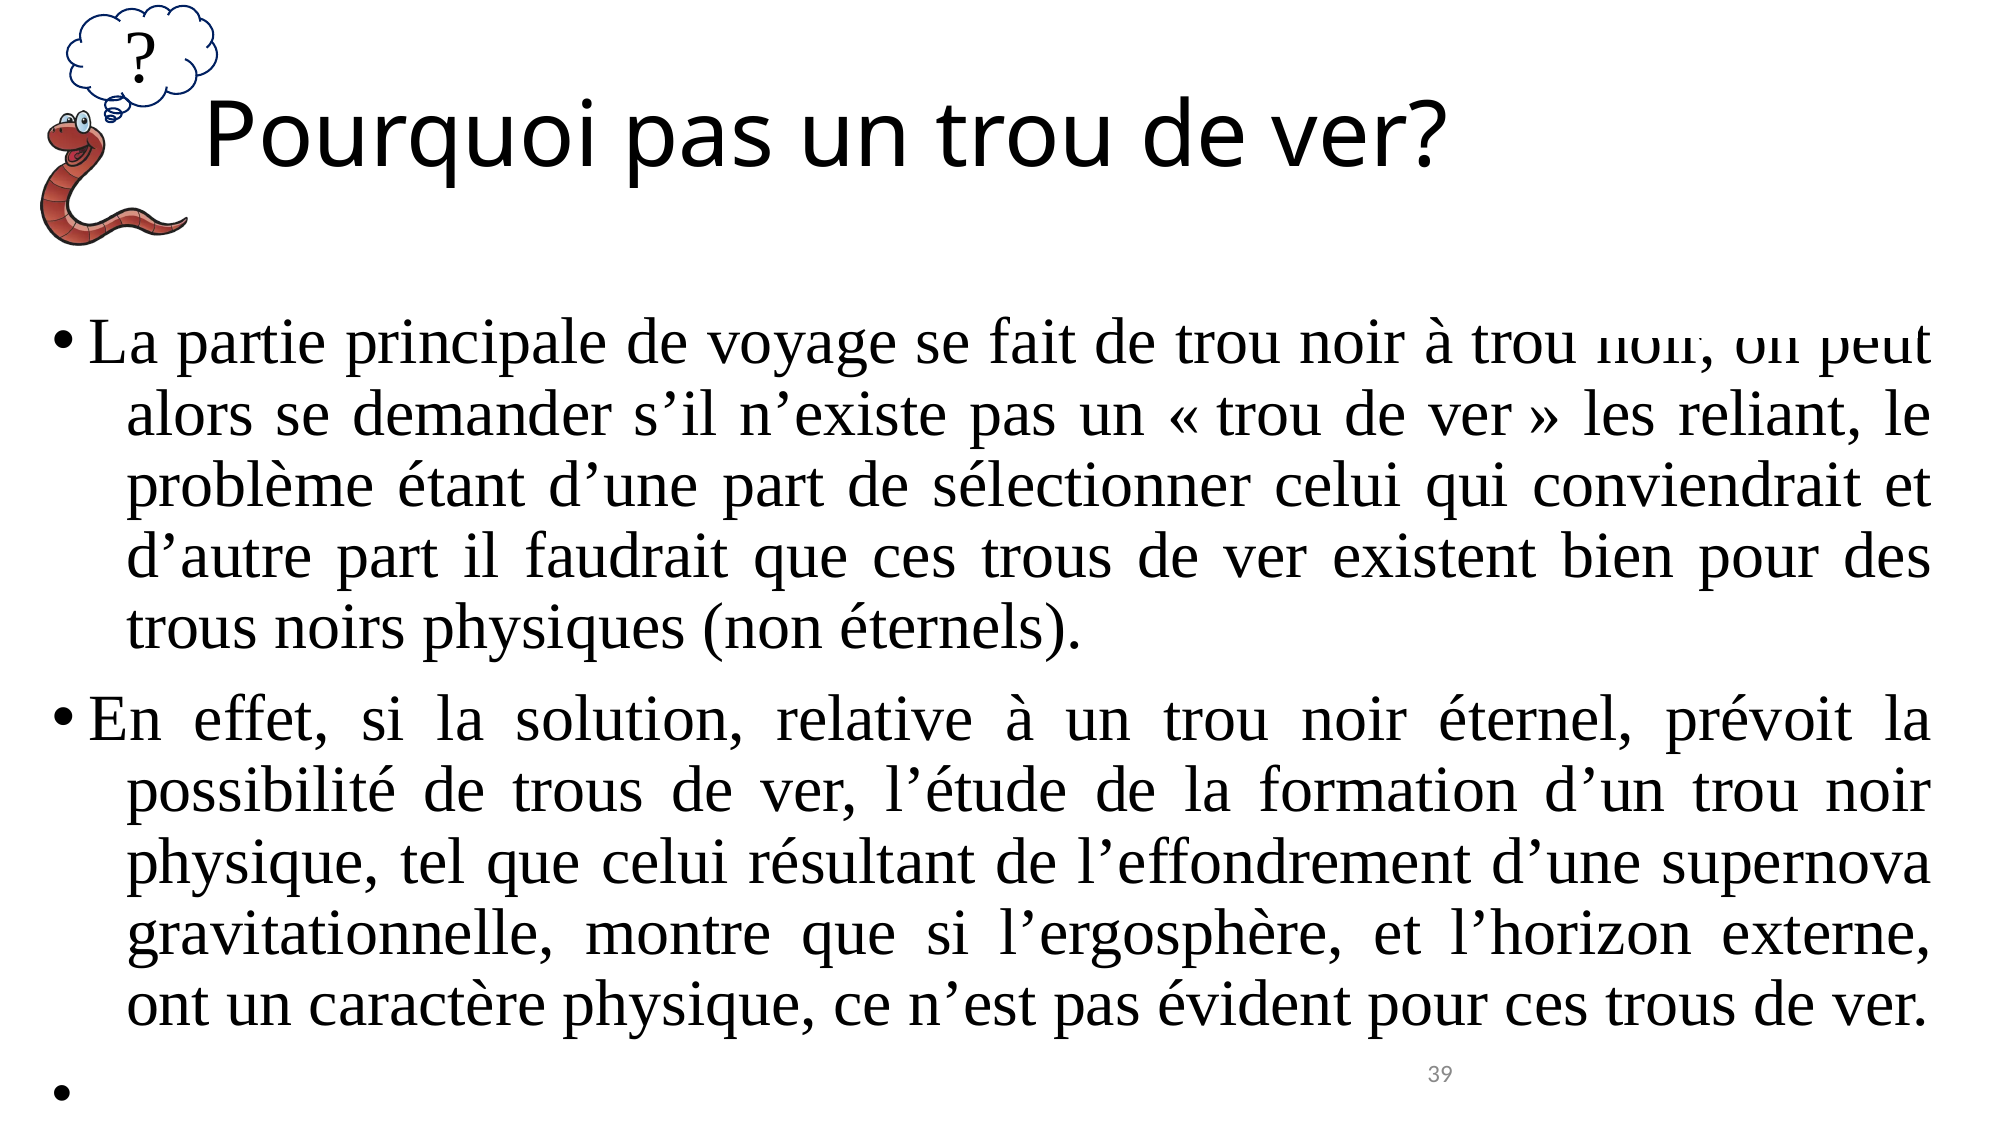

?
# Pourquoi pas un trou de ver?
La partie principale de voyage se fait de trou noir à trou noir, on peut alors se demander s’il n’existe pas un « trou de ver » les reliant, le problème étant d’une part de sélectionner celui qui conviendrait et d’autre part il faudrait que ces trous de ver existent bien pour des trous noirs physiques (non éternels).
En effet, si la solution, relative à un trou noir éternel, prévoit la possibilité de trous de ver, l’étude de la formation d’un trou noir physique, tel que celui résultant de l’effondrement d’une supernova gravitationnelle, montre que si l’ergosphère, et l’horizon externe, ont un caractère physique, ce n’est pas évident pour ces trous de ver.